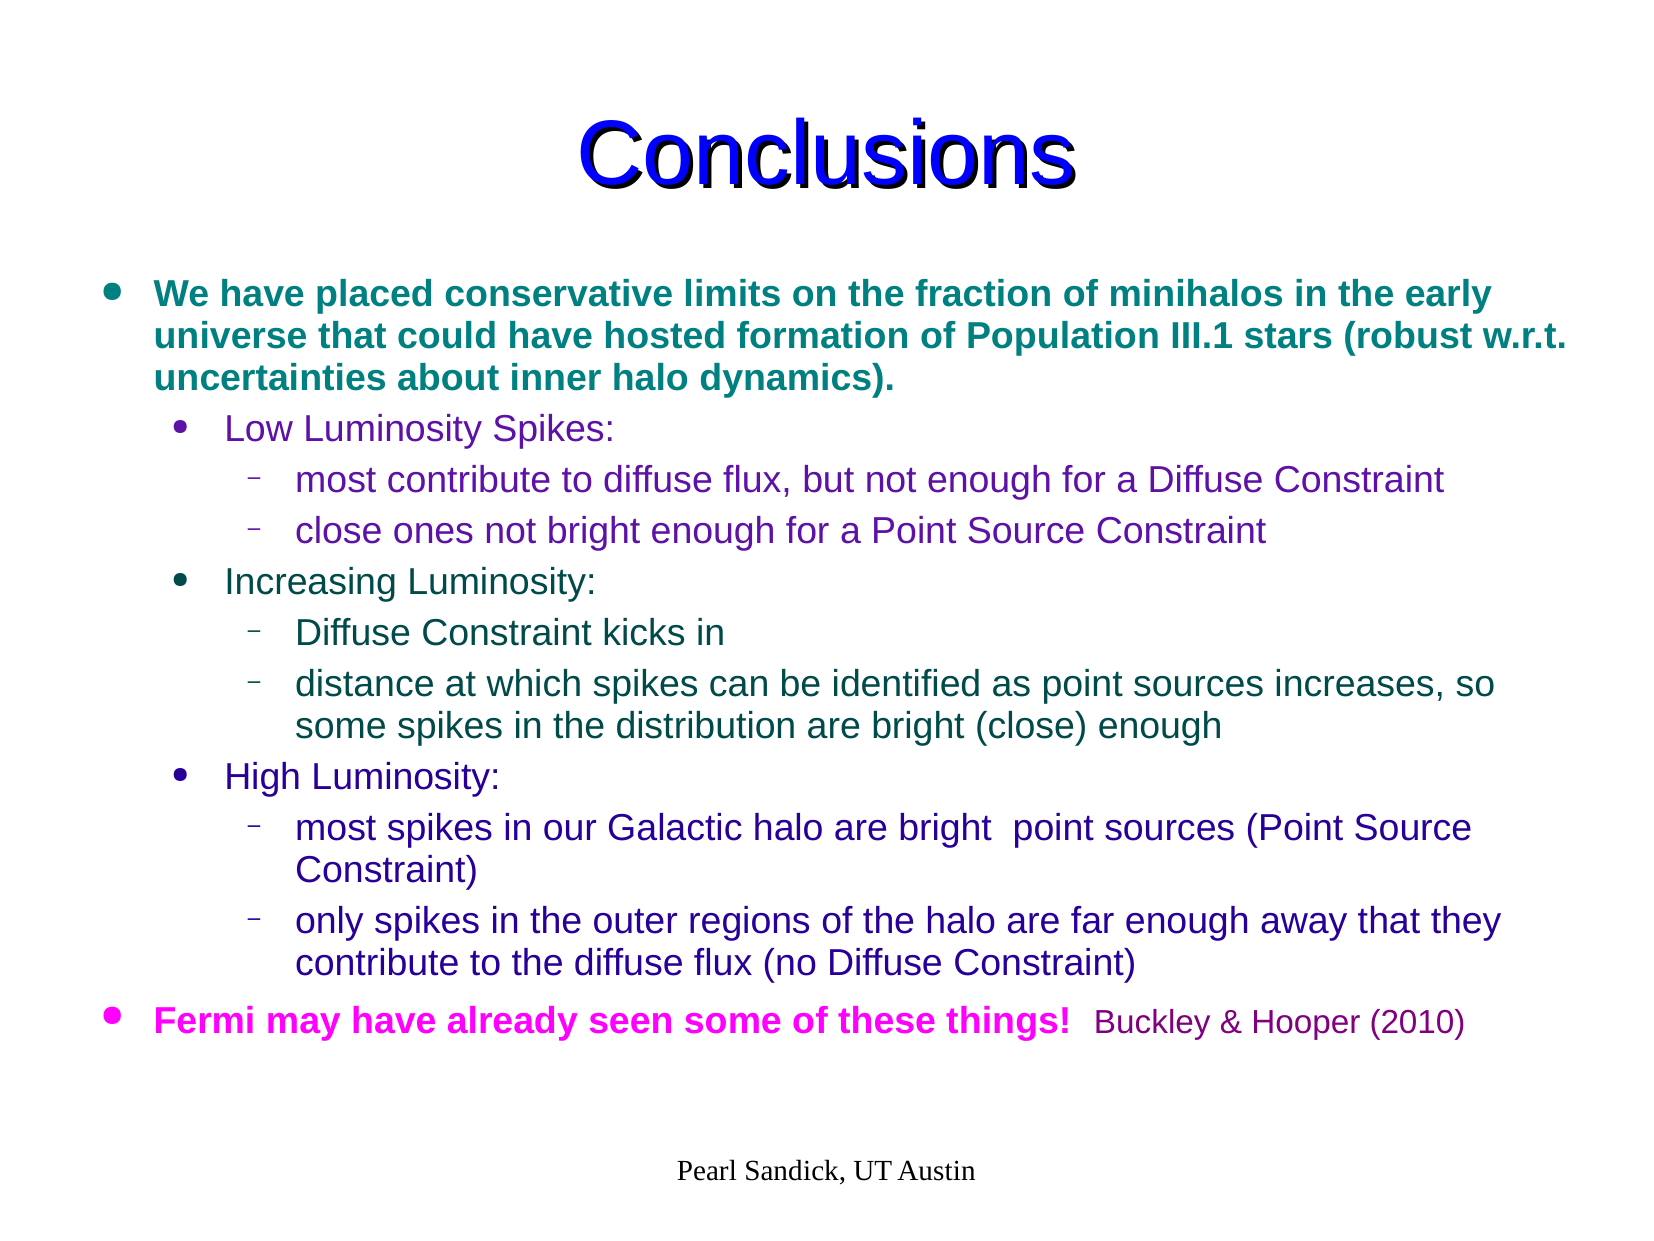

# Conclusions
We have placed conservative limits on the fraction of minihalos in the early universe that could have hosted formation of Population III.1 stars (robust w.r.t. uncertainties about inner halo dynamics).
Low Luminosity Spikes:
most contribute to diffuse flux, but not enough for a Diffuse Constraint
close ones not bright enough for a Point Source Constraint
Increasing Luminosity:
Diffuse Constraint kicks in
distance at which spikes can be identified as point sources increases, so some spikes in the distribution are bright (close) enough
High Luminosity:
most spikes in our Galactic halo are bright point sources (Point Source Constraint)
only spikes in the outer regions of the halo are far enough away that they contribute to the diffuse flux (no Diffuse Constraint)
Fermi may have already seen some of these things! Buckley & Hooper (2010)
Pearl Sandick, UT Austin